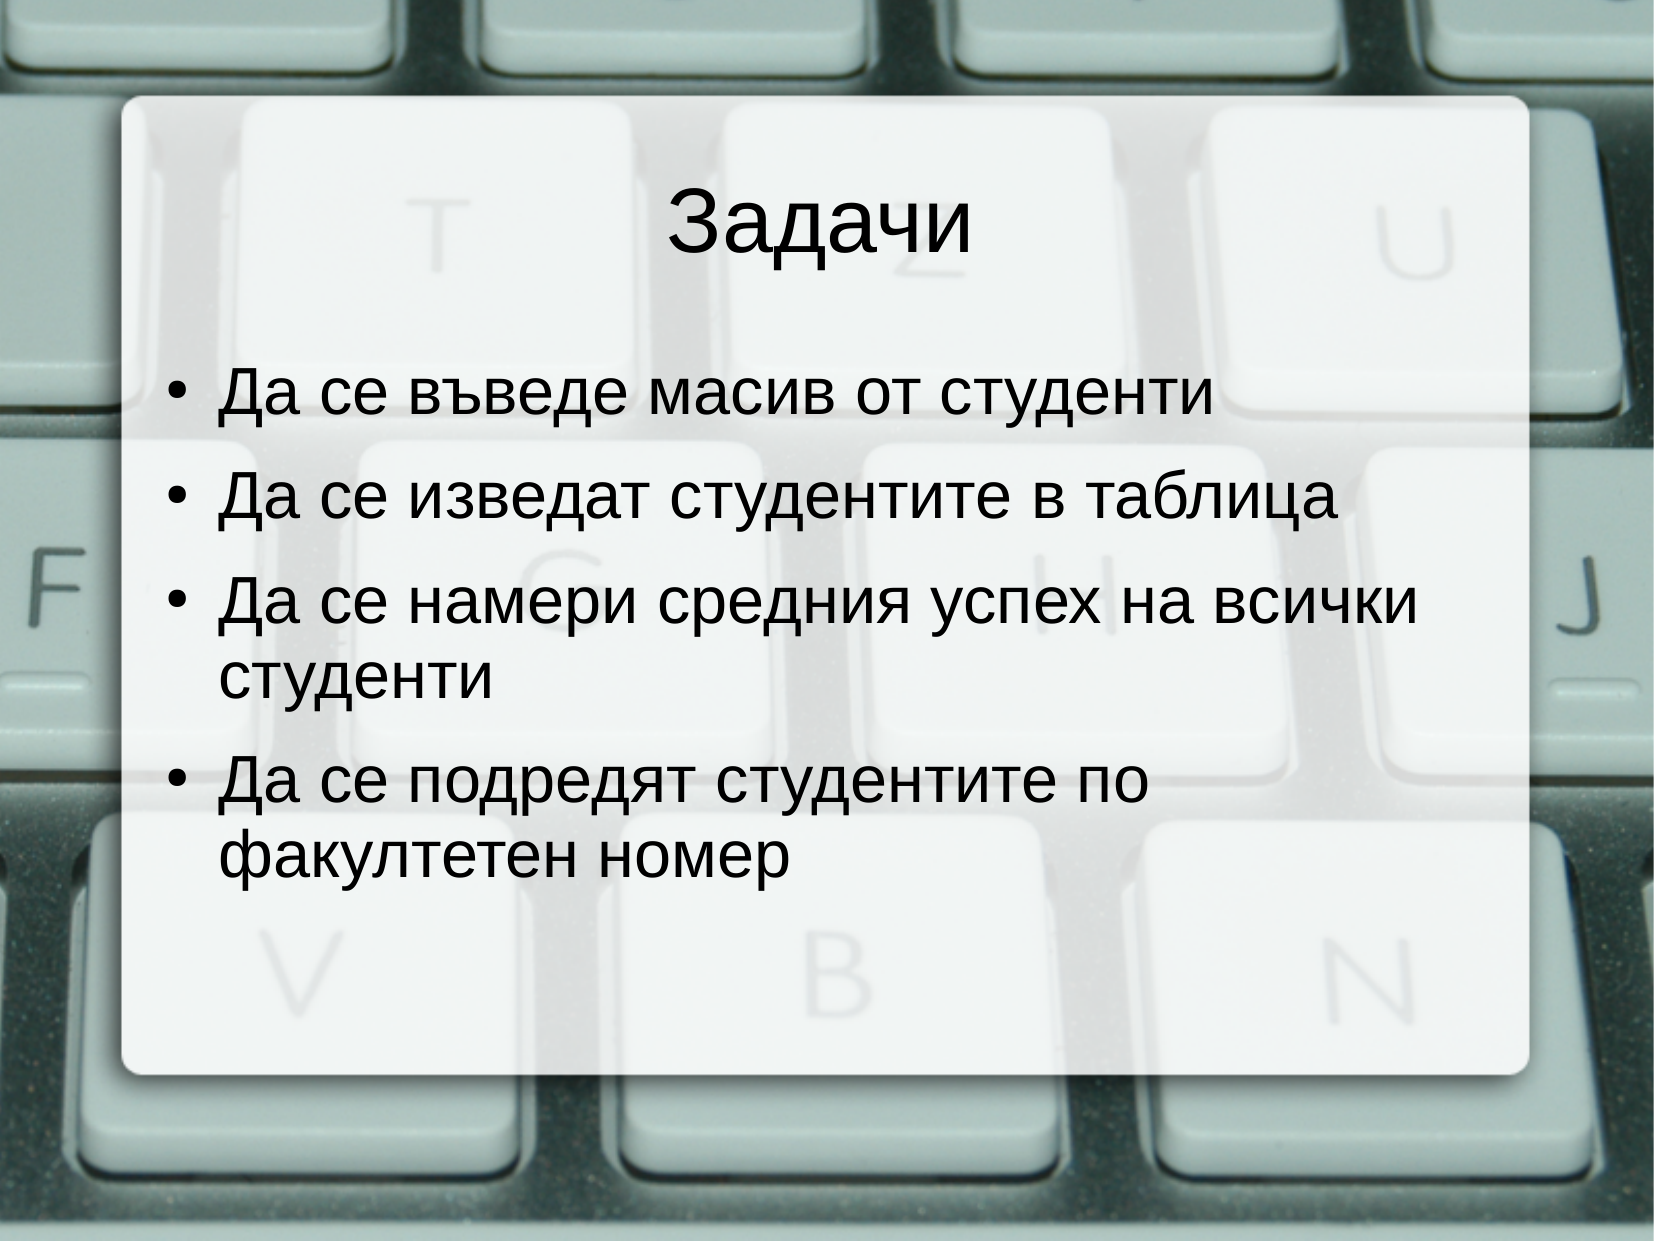

# Задачи
Да се въведе масив от студенти
Да се изведат студентите в таблица
Да се намери средния успех на всички студенти
Да се подредят студентите по факултетен номер